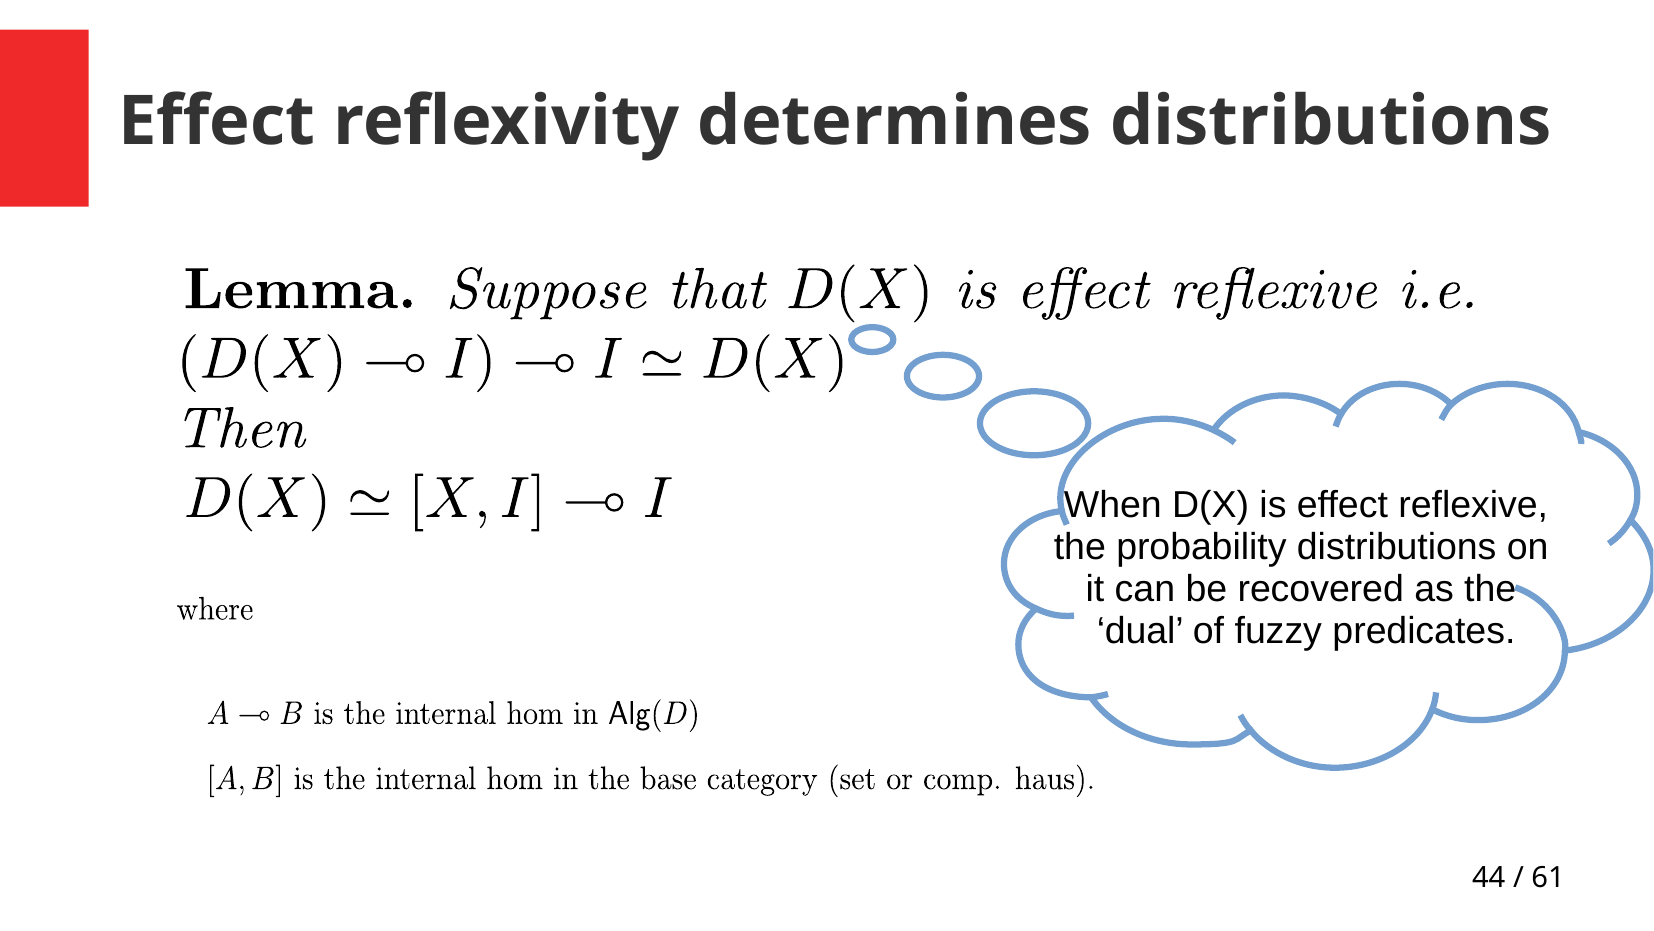

# Effect reflexivity determines distributions
 When D(X) is effect reflexive,
the probability distributions on
it can be recovered as the
‘dual’ of fuzzy predicates.
44